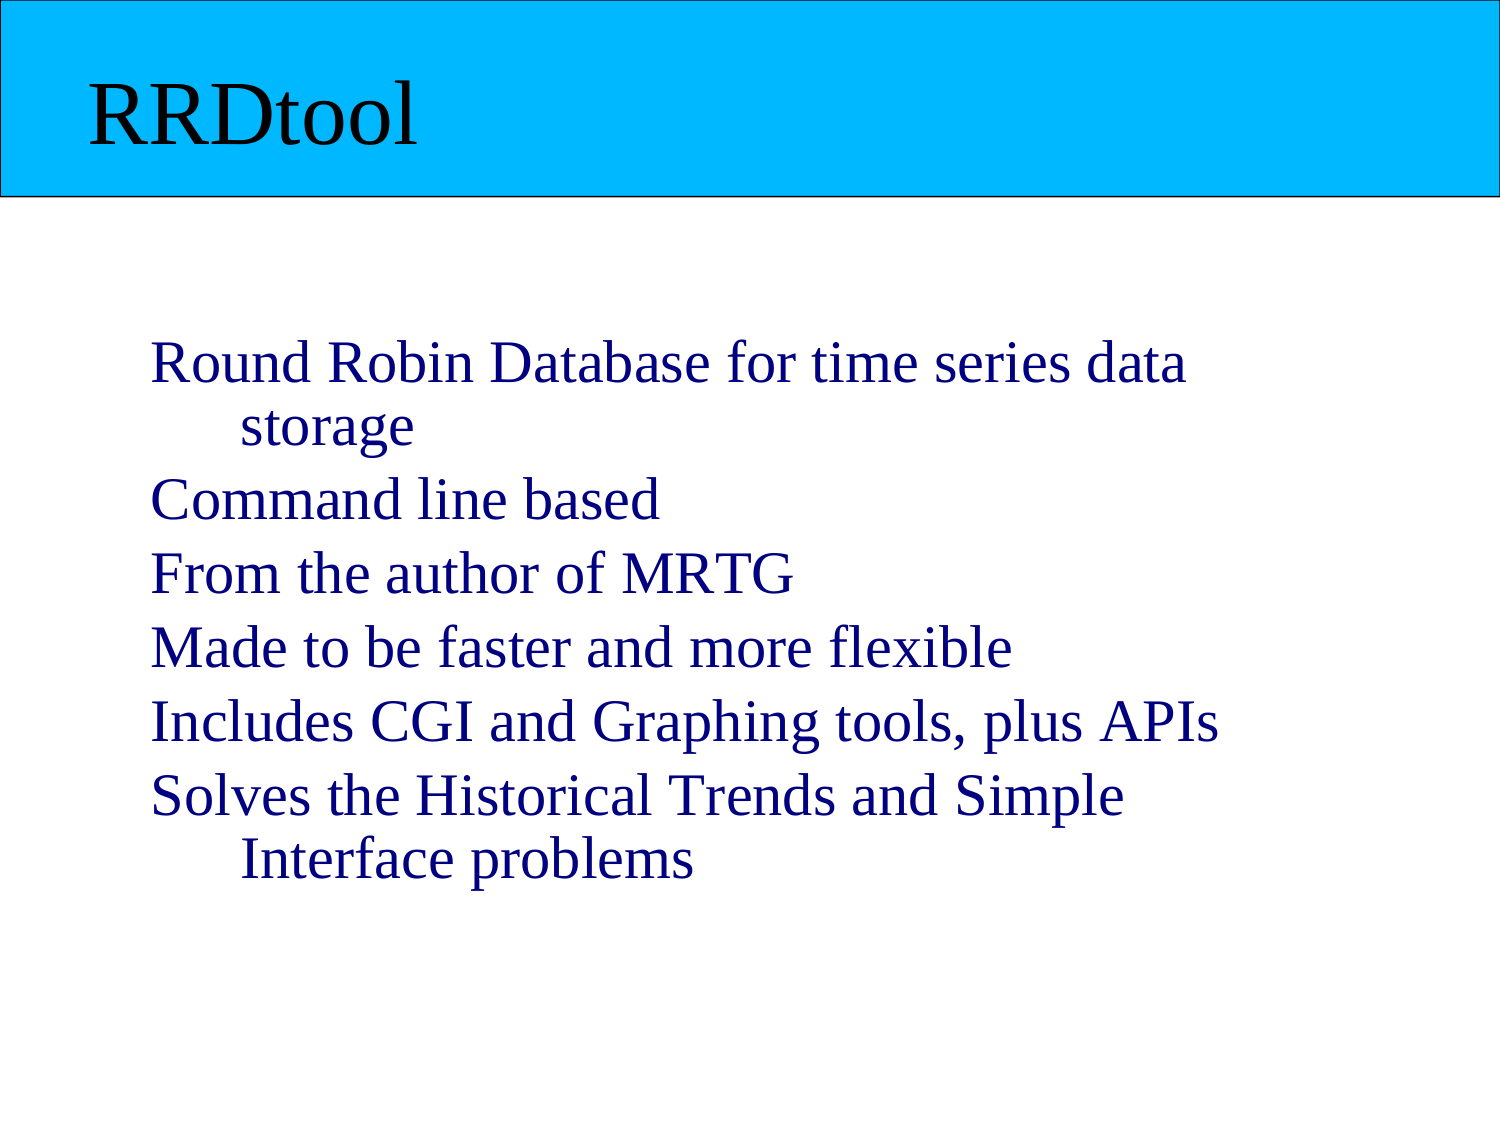

RRDtool
Round Robin Database for time series data storage
Command line based
From the author of MRTG
Made to be faster and more flexible
Includes CGI and Graphing tools, plus APIs
Solves the Historical Trends and Simple Interface problems